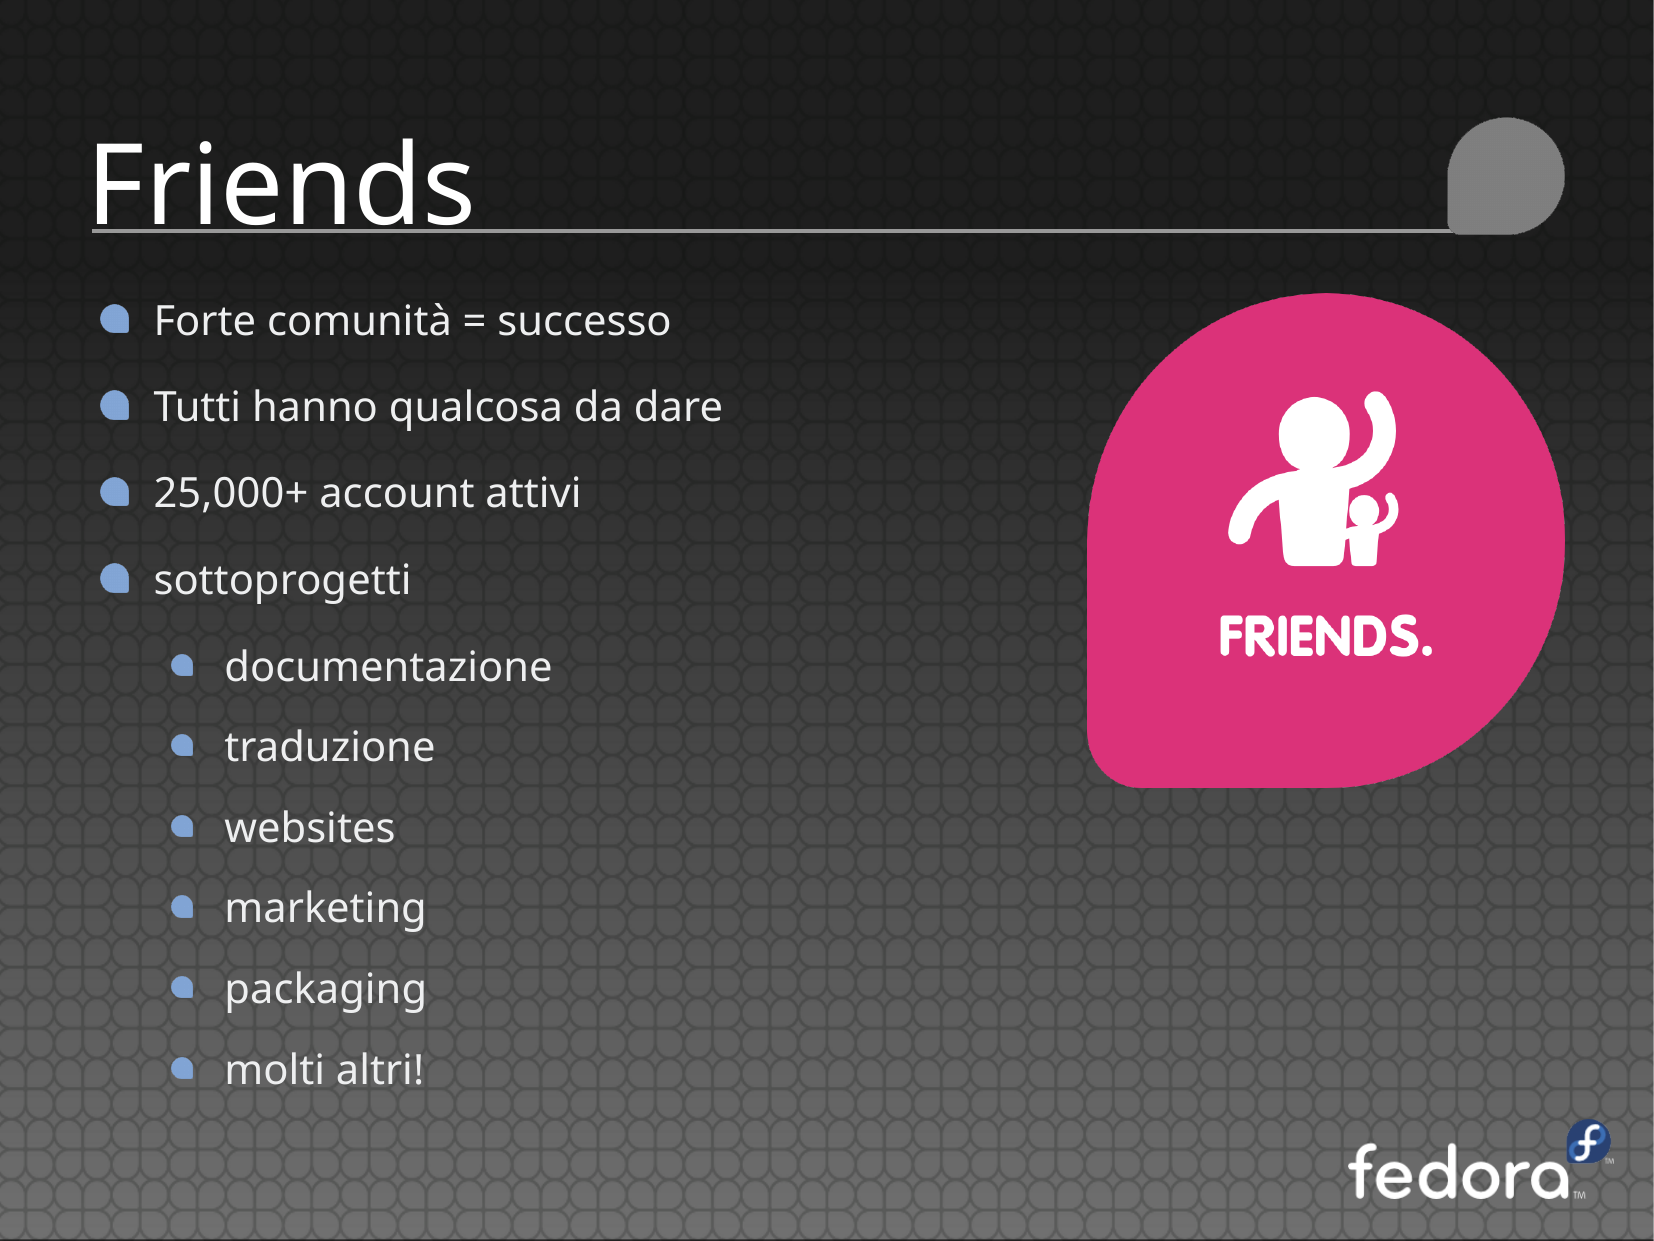

Friends
# Forte comunità = successo
Tutti hanno qualcosa da dare
25,000+ account attivi
sottoprogetti
documentazione
traduzione
websites
marketing
packaging
molti altri!